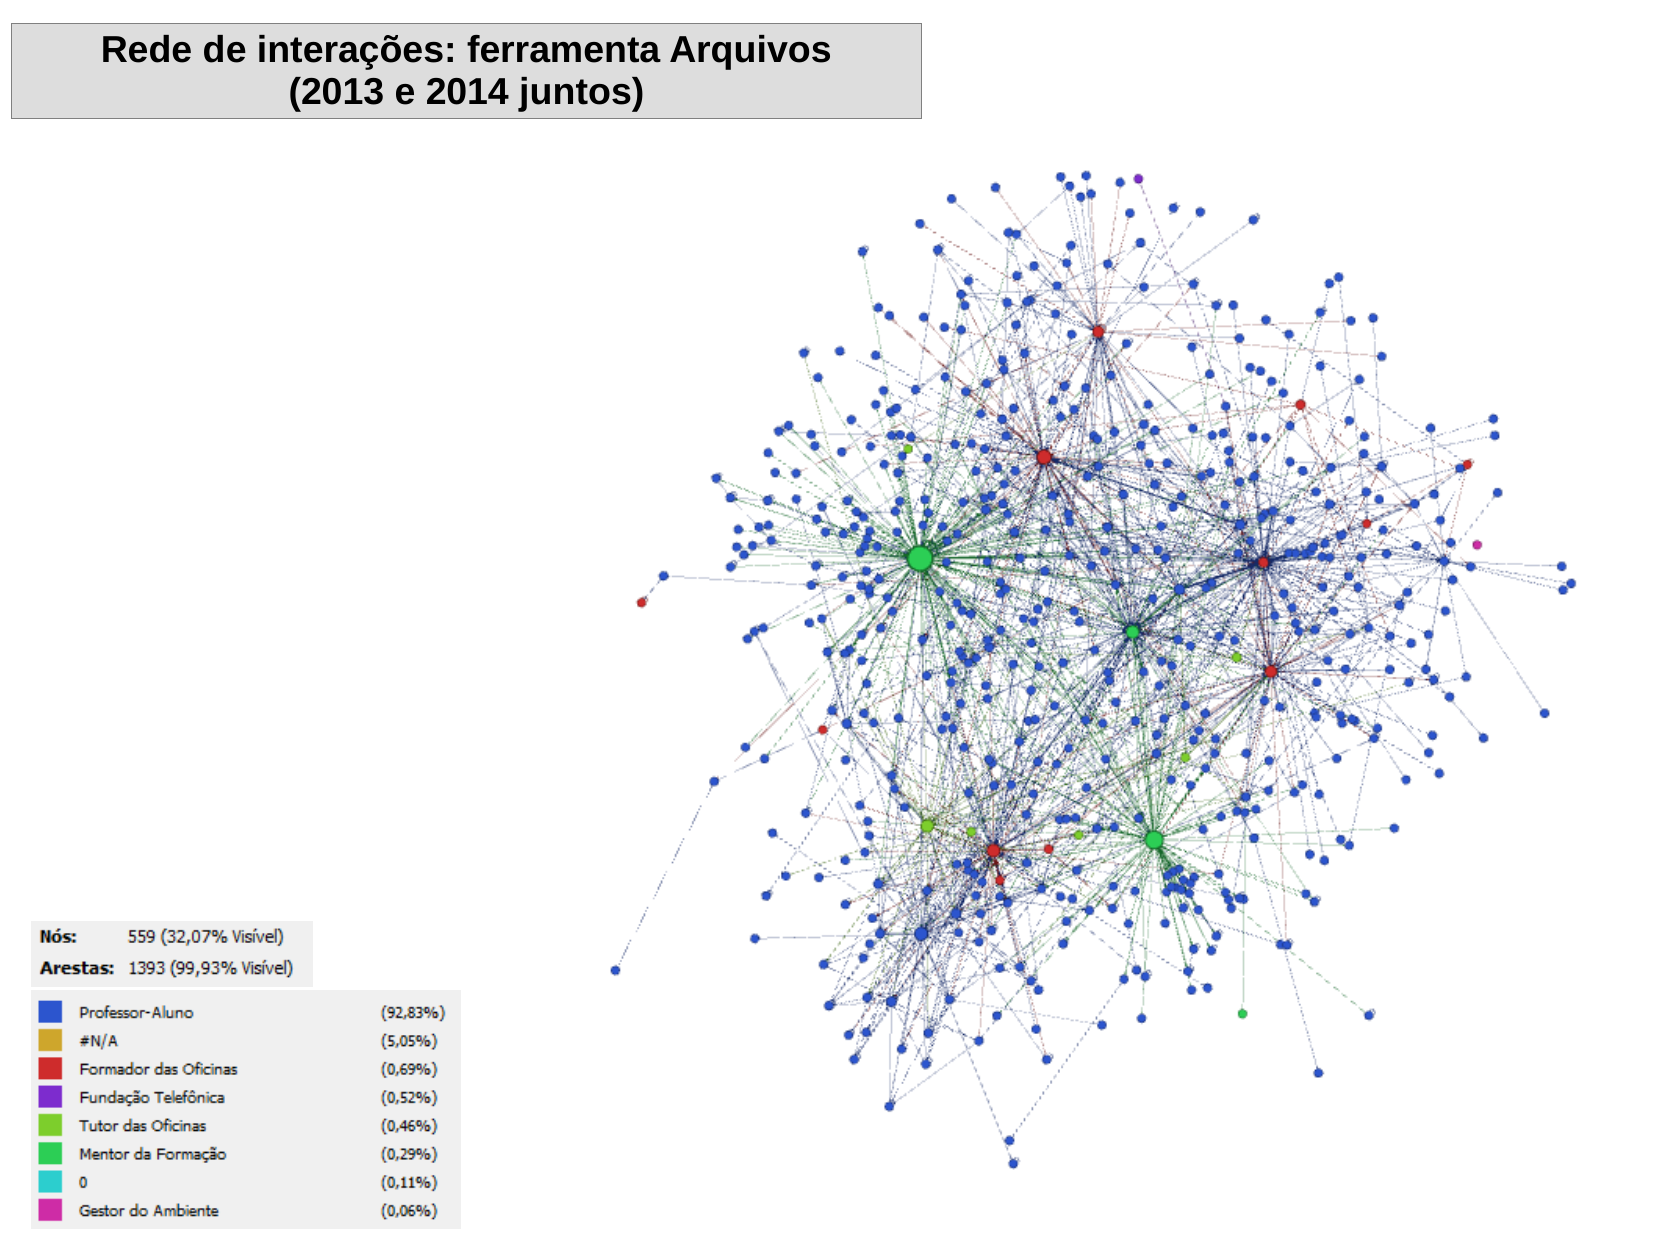

Rede de interações: ferramenta Arquivos
(2013 e 2014 juntos)